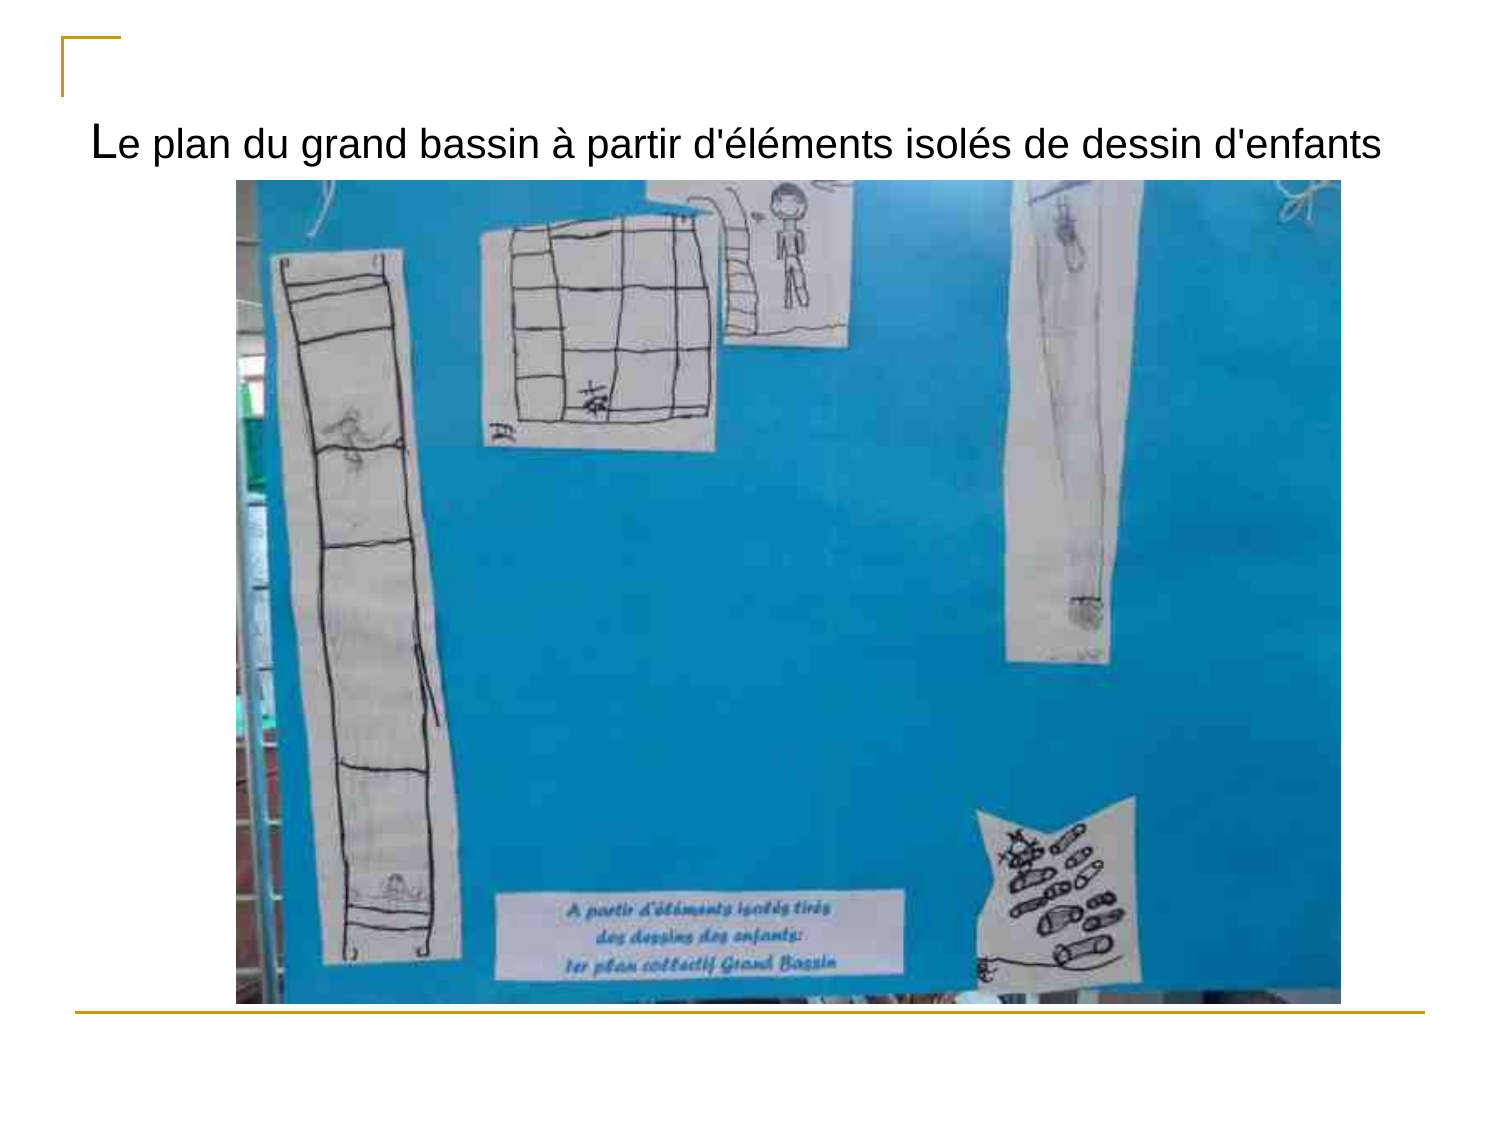

# Le plan du grand bassin à partir d'éléments isolés de dessin d'enfants